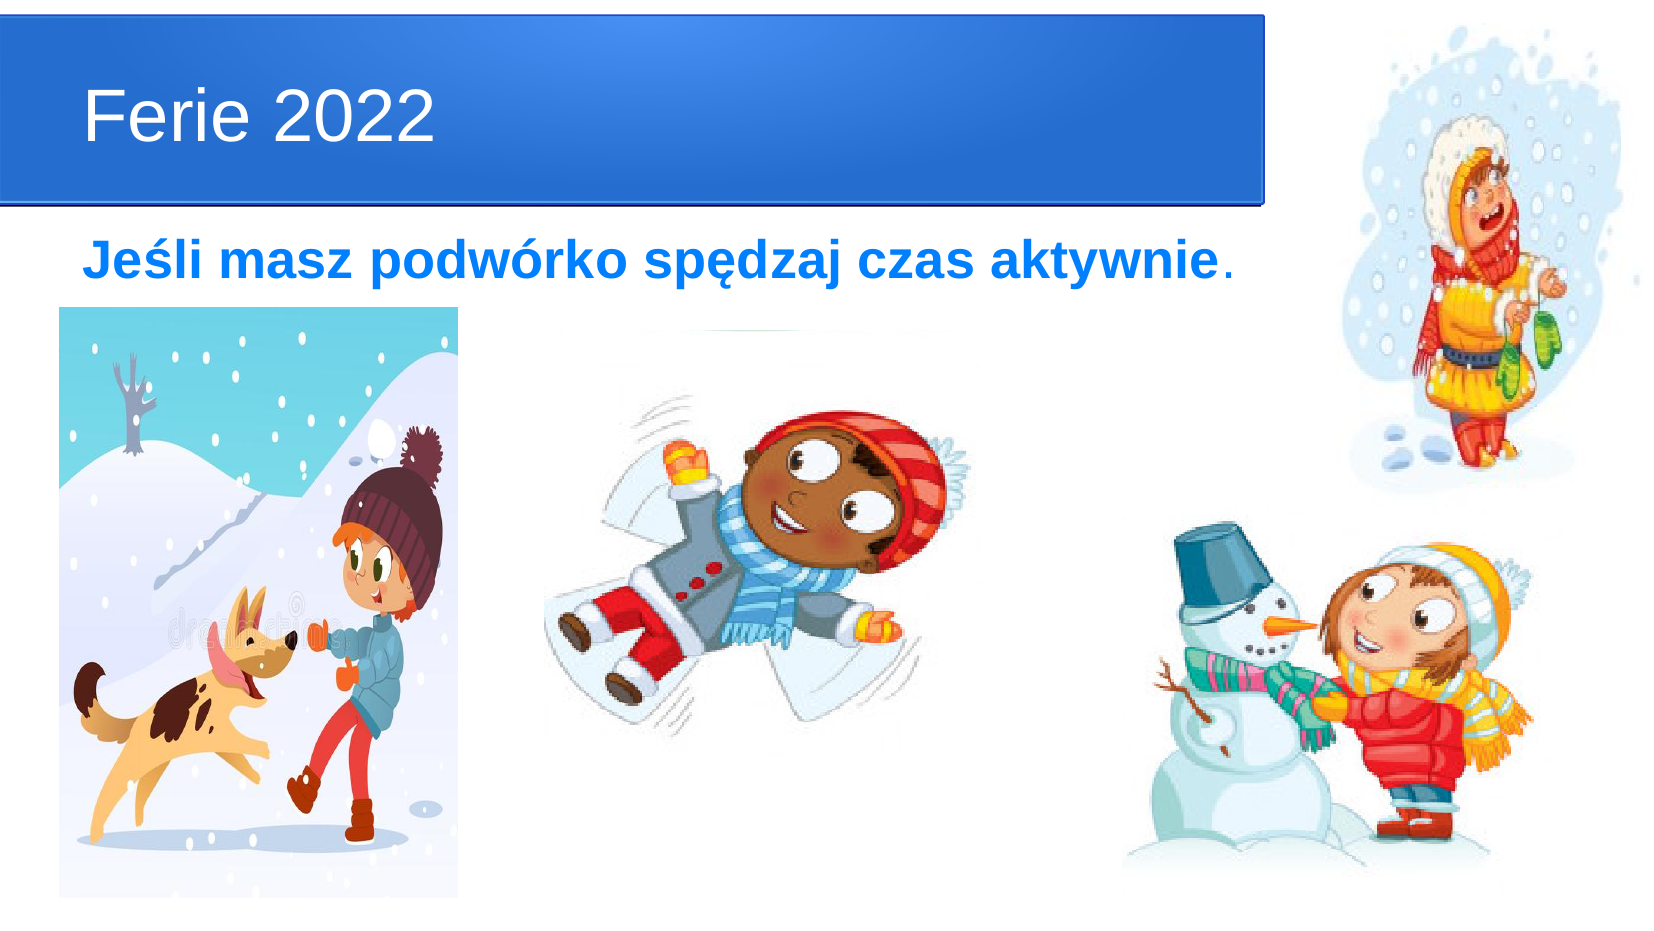

# Ferie 2022
Jeśli masz podwórko spędzaj czas aktywnie.